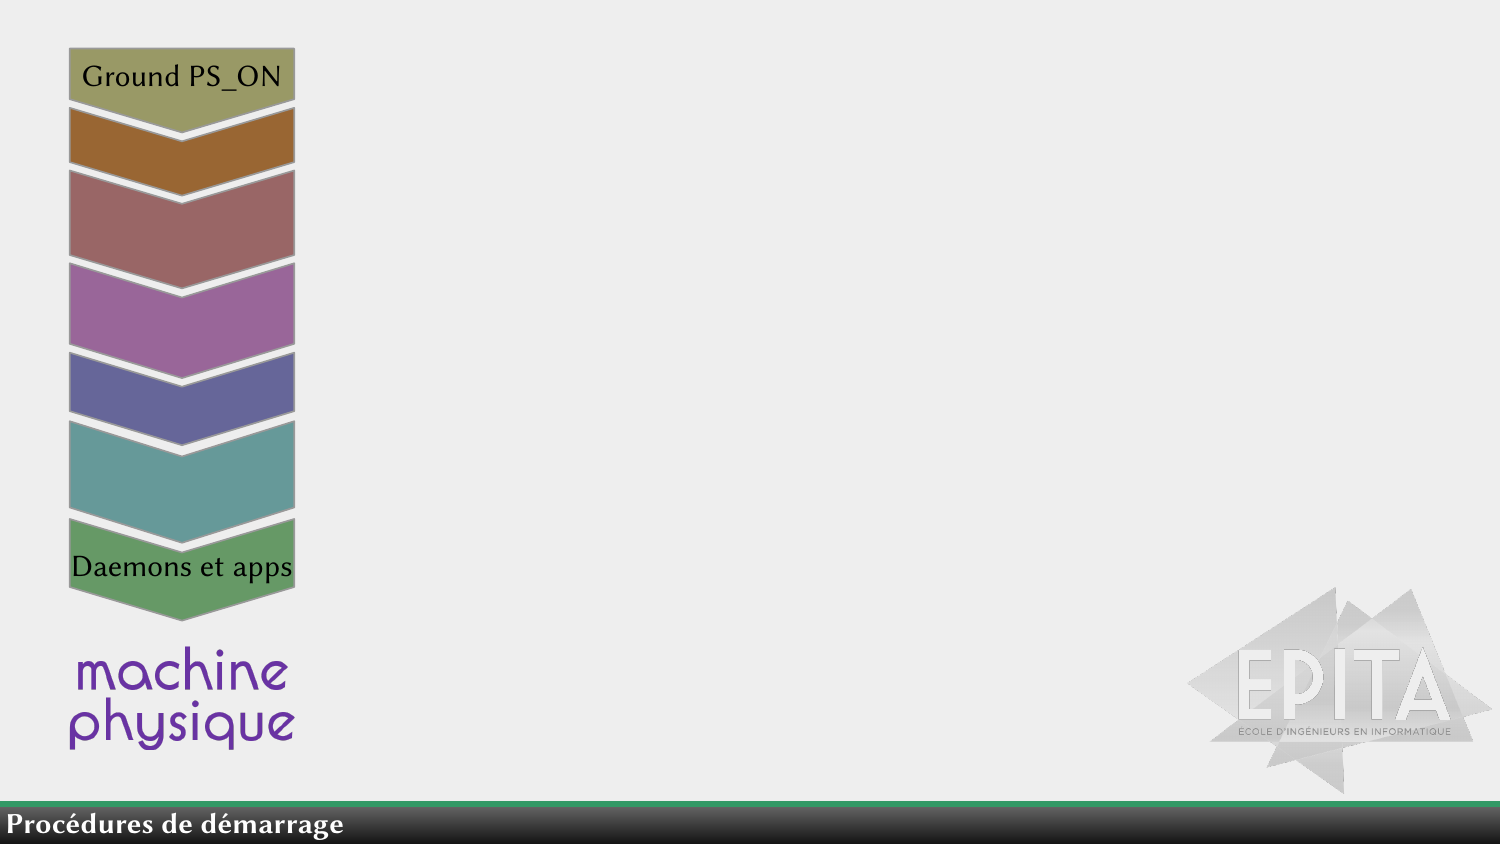

Ground PS_ON
Daemons et apps
# Procédures de démarrage